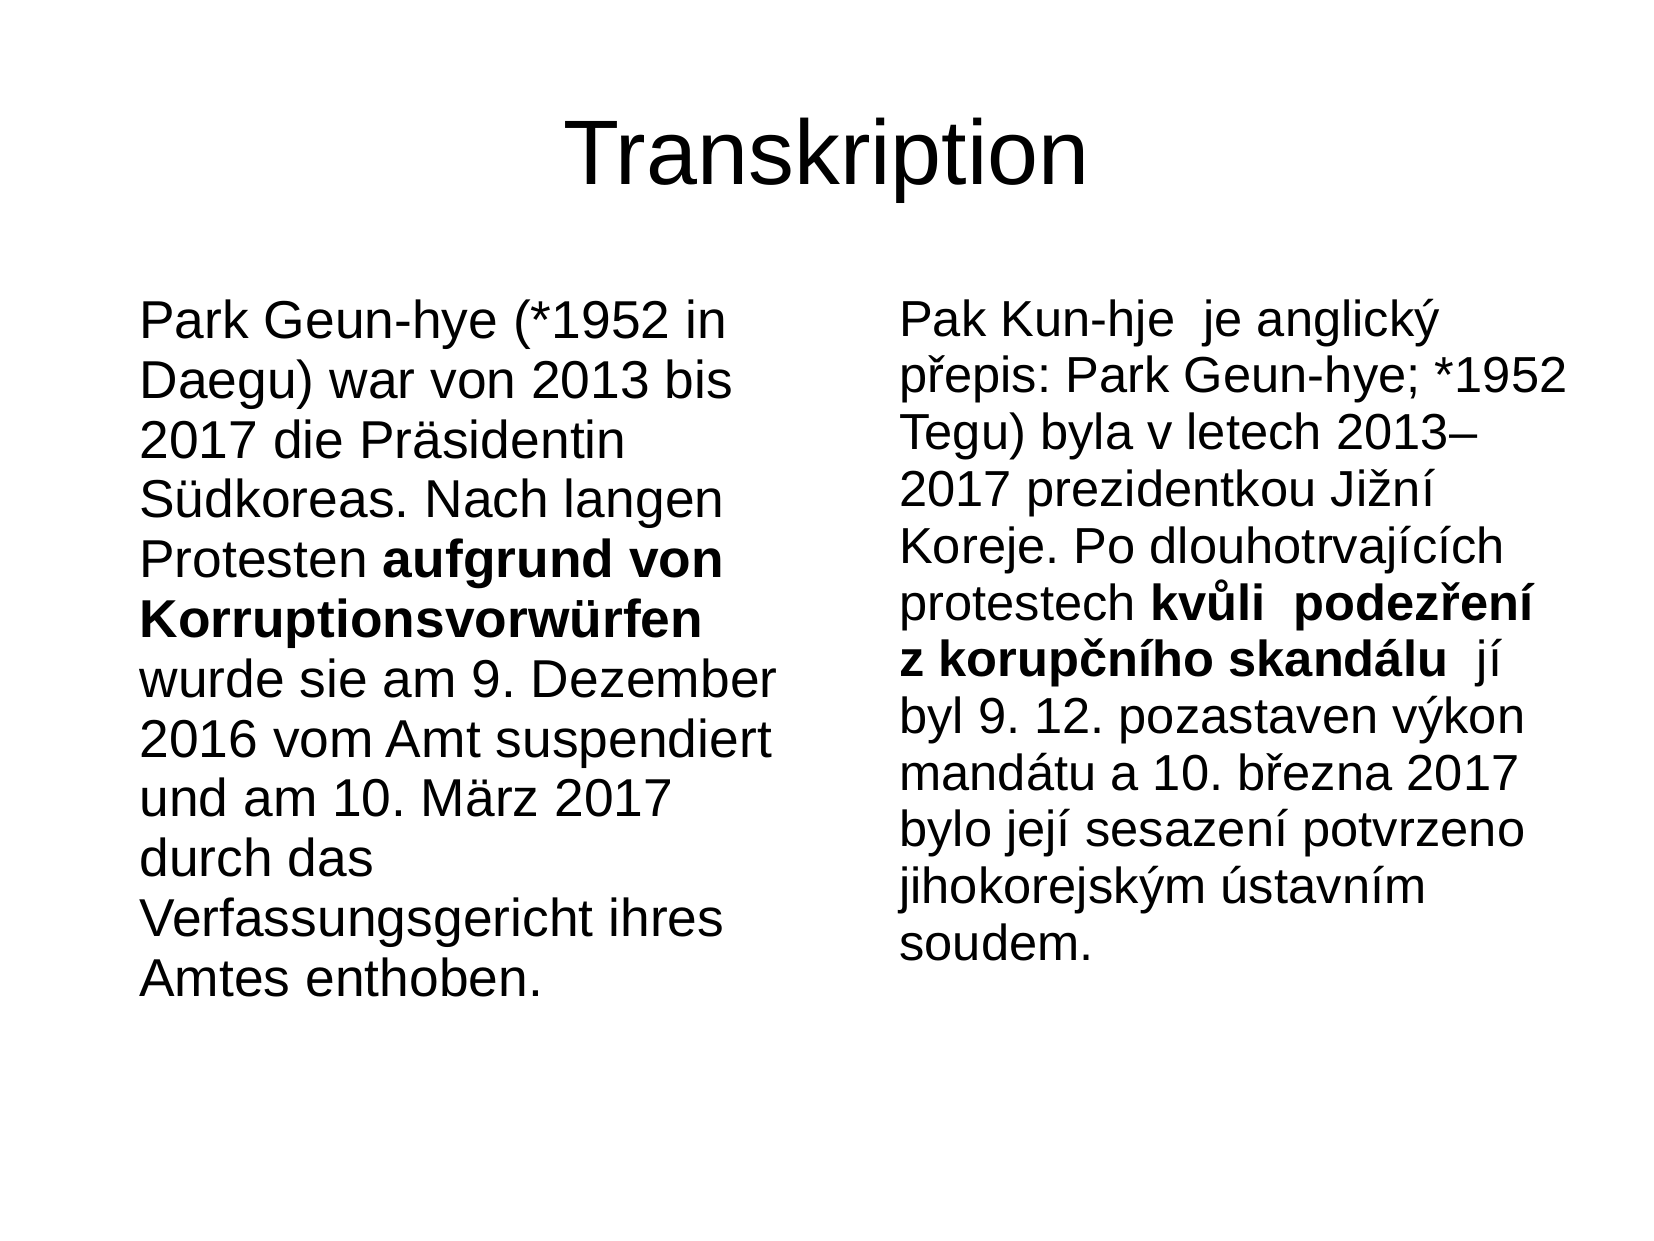

# Transkription
Park Geun-hye (*1952 in Daegu) war von 2013 bis 2017 die Präsidentin Südkoreas. Nach langen Protesten aufgrund von Korruptionsvorwürfen wurde sie am 9. Dezember 2016 vom Amt suspendiert und am 10. März 2017 durch das Verfassungsgericht ihres Amtes enthoben.
Pak Kun-hje je anglický přepis: Park Geun-hye; *1952 Tegu) byla v letech 2013–2017 prezidentkou Jižní Koreje. Po dlouhotrvajících protestech kvůli podezření z korupčního skandálu jí byl 9. 12. pozastaven výkon mandátu a 10. března 2017 bylo její sesazení potvrzeno jihokorejským ústavním soudem.